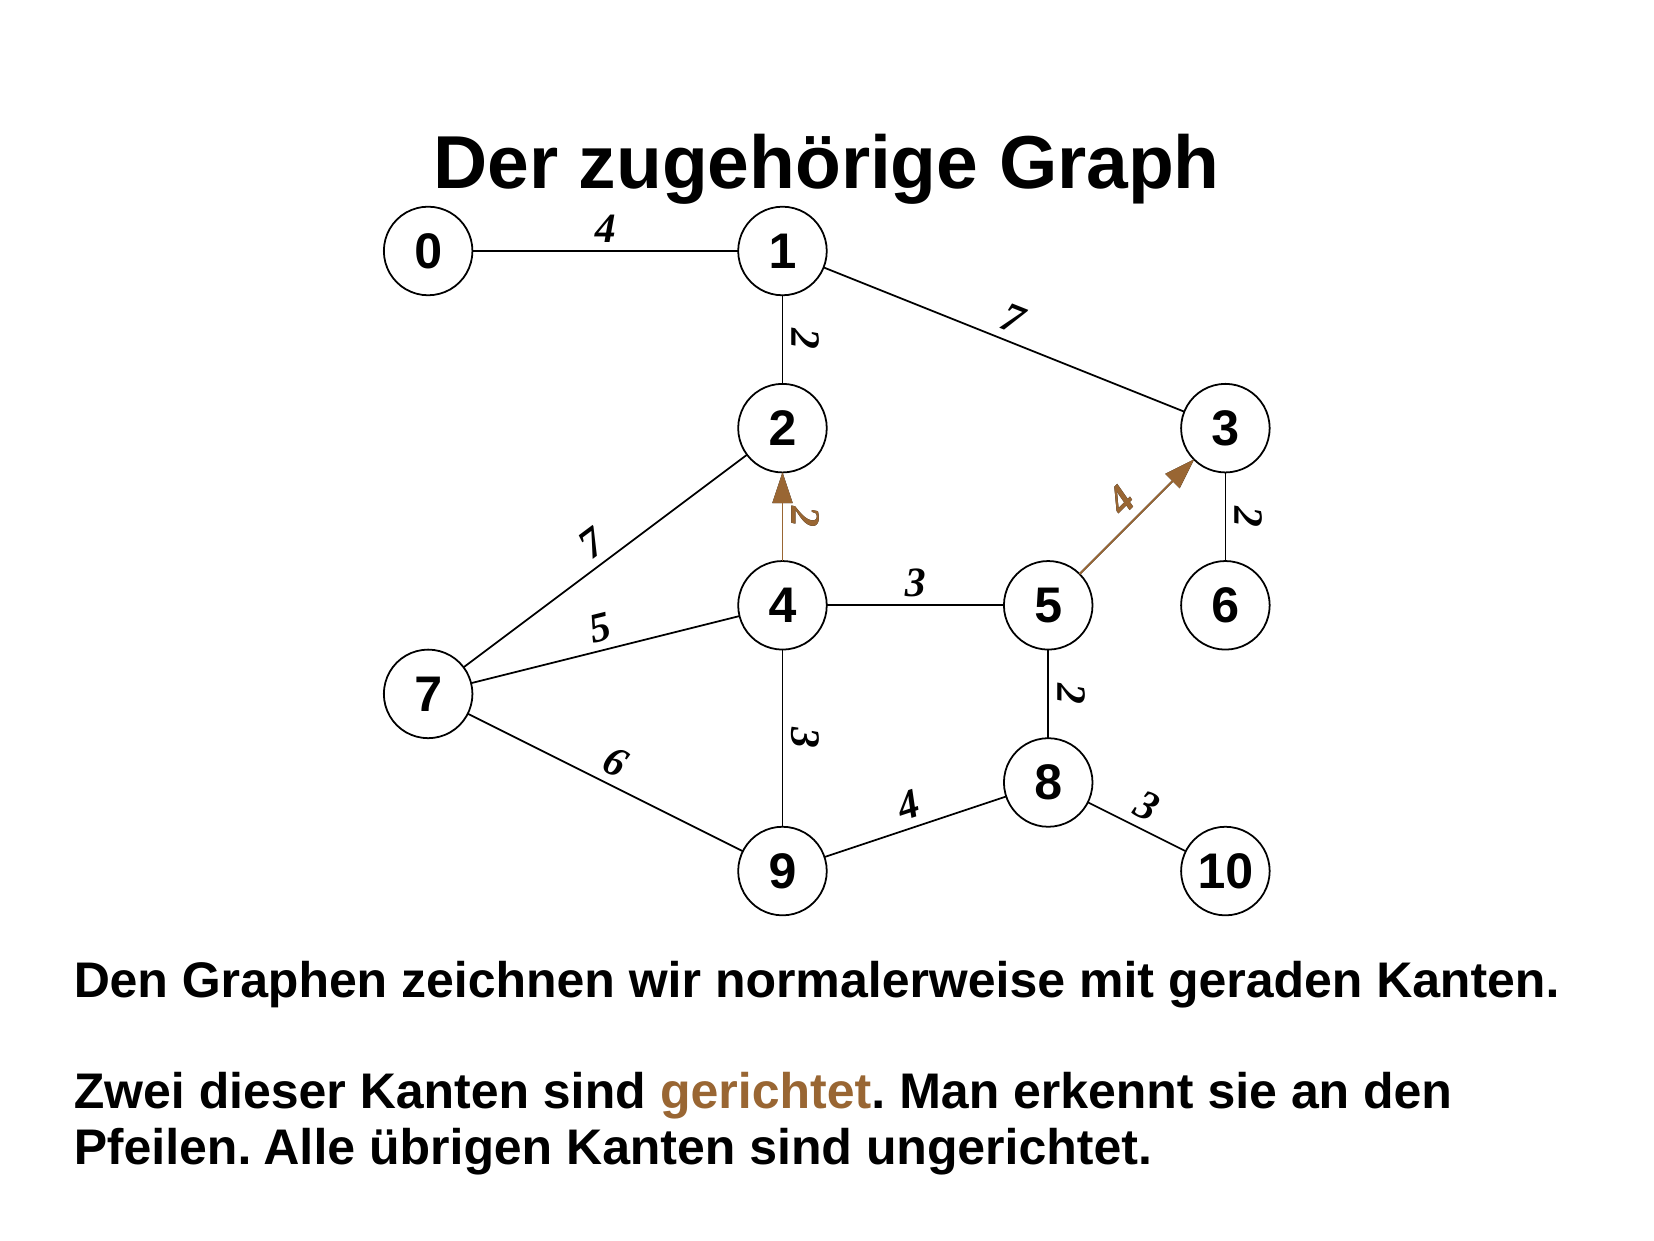

# Der zugehörige Graph
0
1
4
2
7
2
3
7
2
4
4
2
2
4
5
6
5
3
3
2
7
6
8
4
3
9
10
Den Graphen zeichnen wir normalerweise mit geraden Kanten.
Zwei dieser Kanten sind gerichtet. Man erkennt sie an den Pfeilen. Alle übrigen Kanten sind ungerichtet.